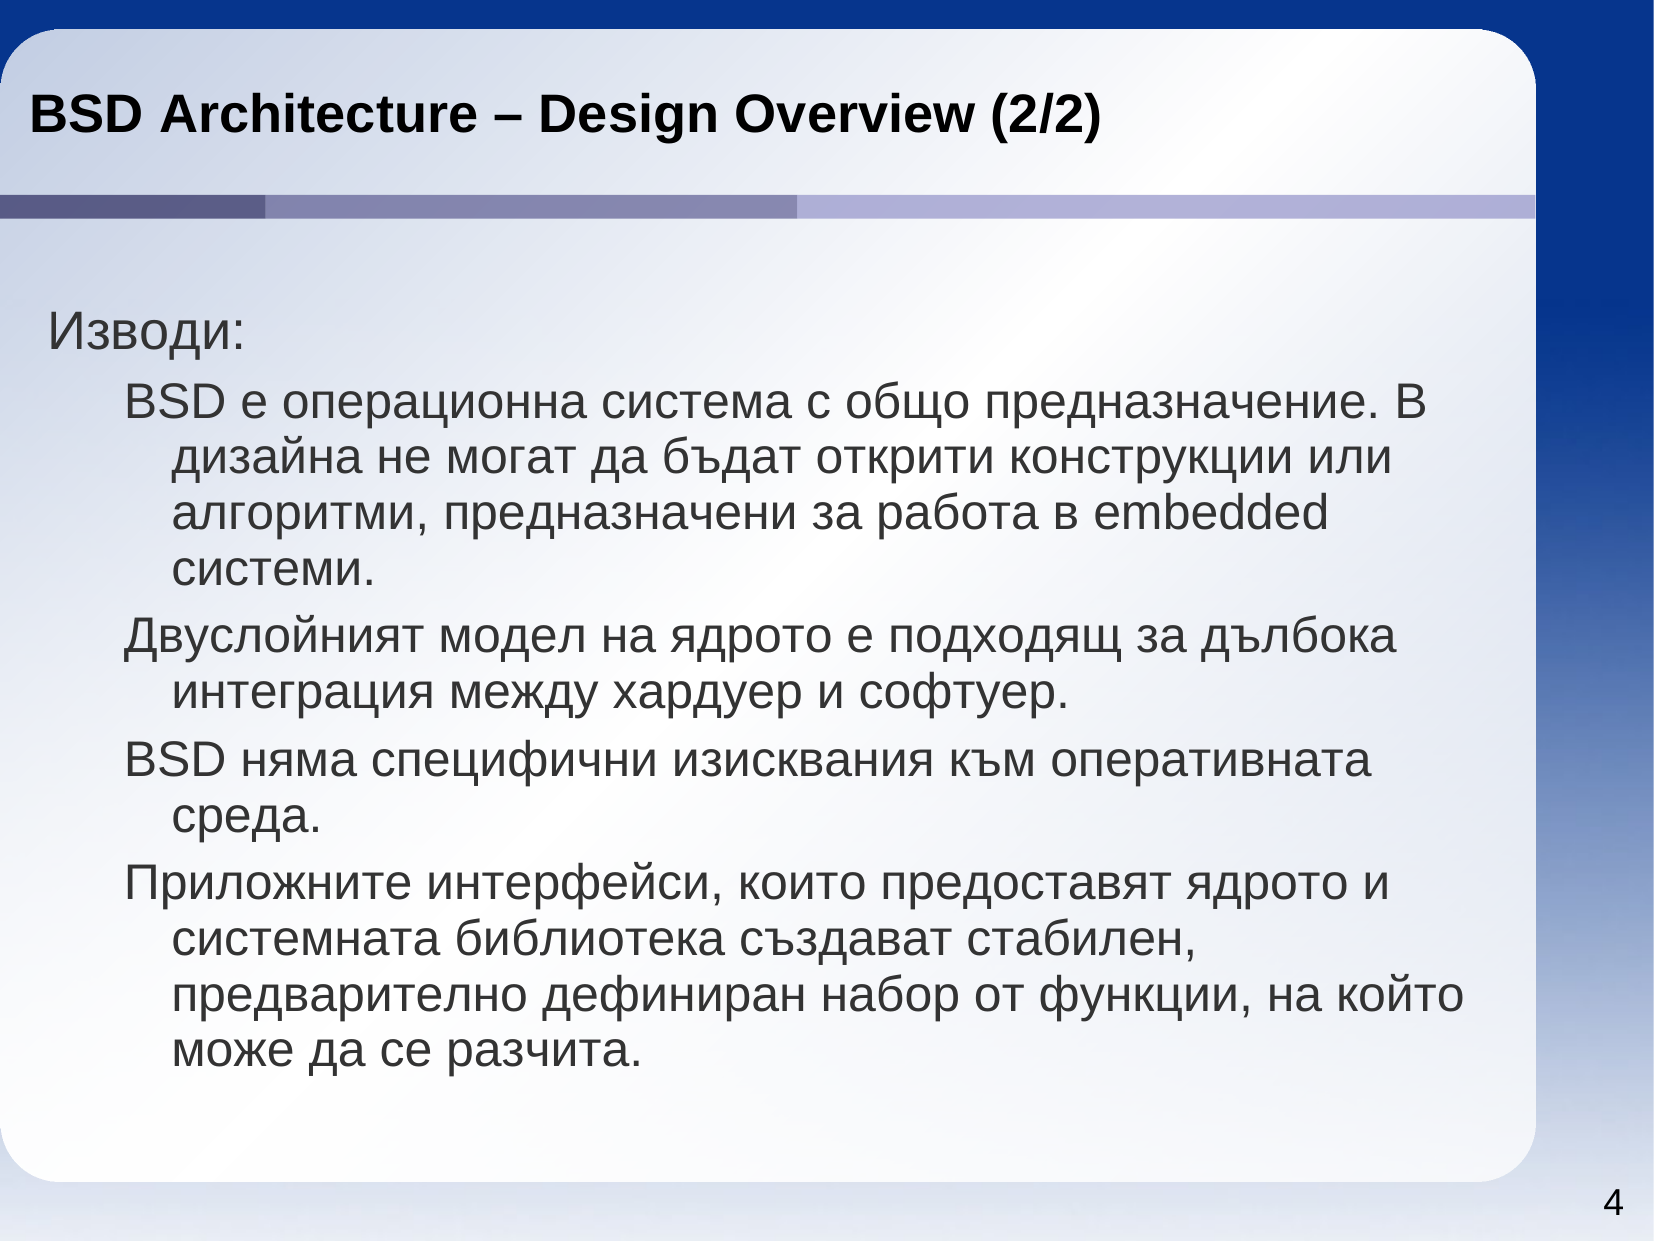

# BSD Architecture – Design Overview (2/2)
Изводи:
BSD е операционна система с общо предназначение. В дизайна не могат да бъдат открити конструкции или алгоритми, предназначени за работа в embedded системи.
Двуслойният модел на ядрото е подходящ за дълбока интеграция между хардуер и софтуер.
BSD няма специфични изисквания към оперативната среда.
Приложните интерфейси, които предоставят ядрото и системната библиотека създават стабилен, предварително дефиниран набор от функции, на който може да се разчита.
4